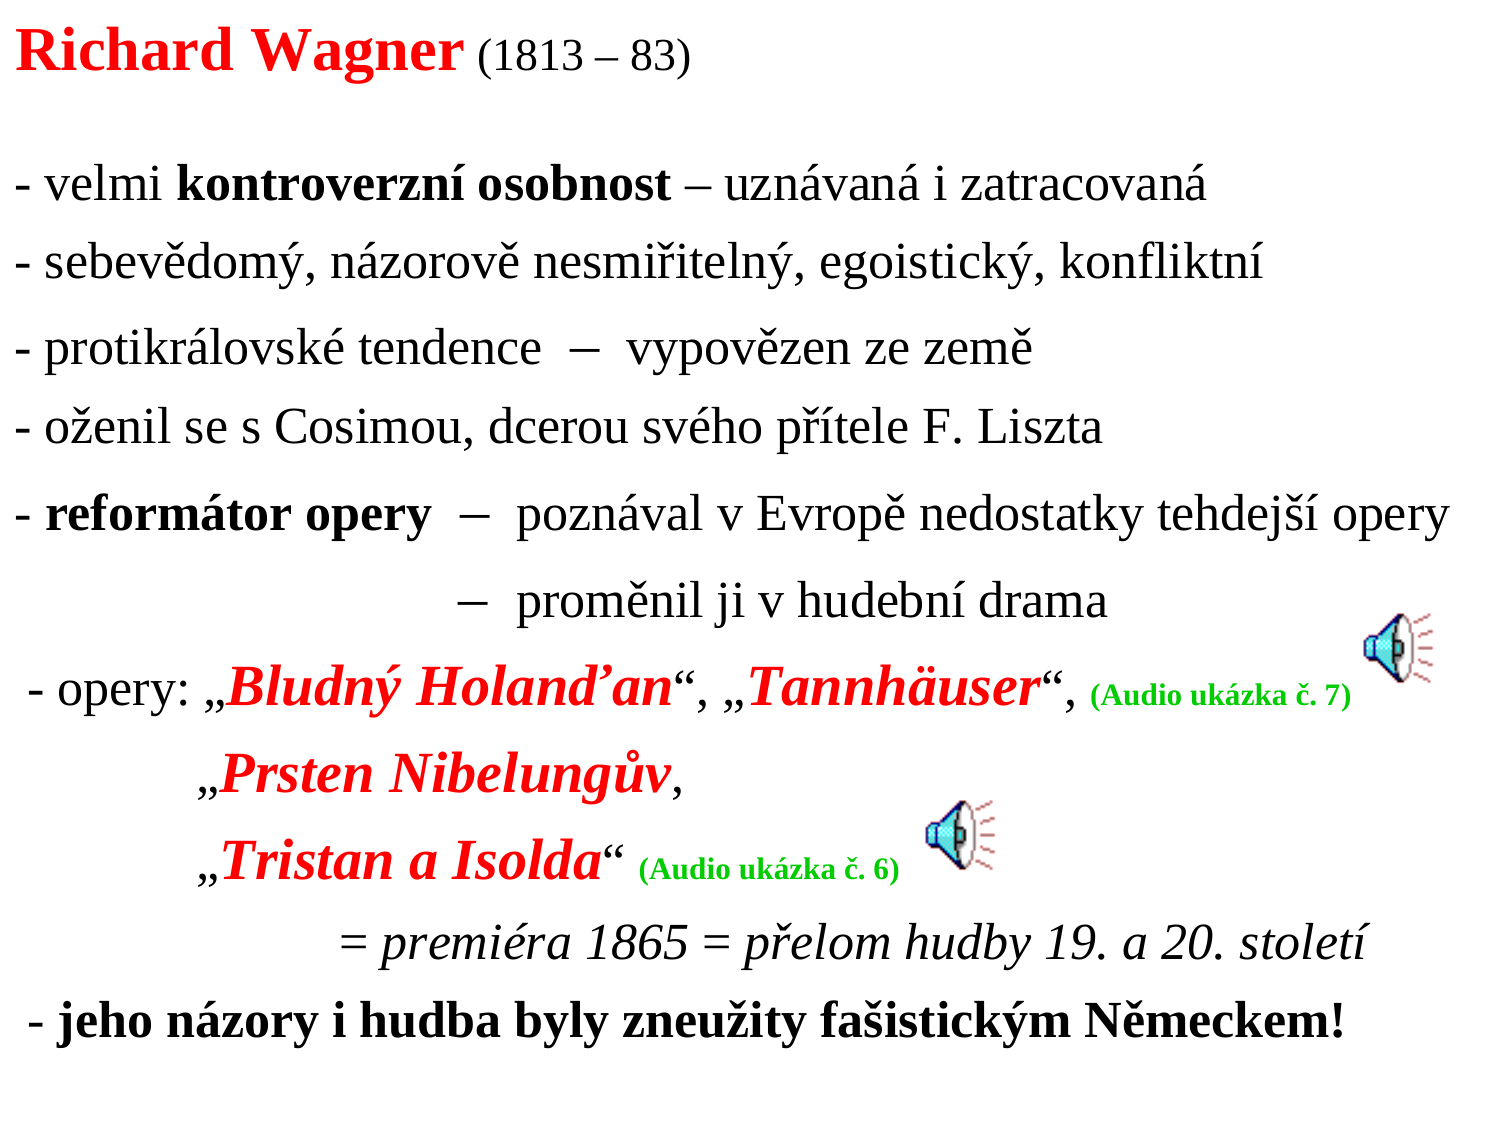

Richard Wagner (1813 – 83)
- velmi kontroverzní osobnost – uznávaná i zatracovaná
- sebevědomý, názorově nesmiřitelný, egoistický, konfliktní
- protikrálovské tendence – vypovězen ze země
- oženil se s Cosimou, dcerou svého přítele F. Liszta
- reformátor opery – poznával v Evropě nedostatky tehdejší opery
 – proměnil ji v hudební drama
 - opery: „Bludný Holanďan“, „Tannhäuser“, (Audio ukázka č. 7)
 „Prsten Nibelungův,
 „Tristan a Isolda“ (Audio ukázka č. 6)
 = premiéra 1865 = přelom hudby 19. a 20. století
 - jeho názory i hudba byly zneužity fašistickým Německem!